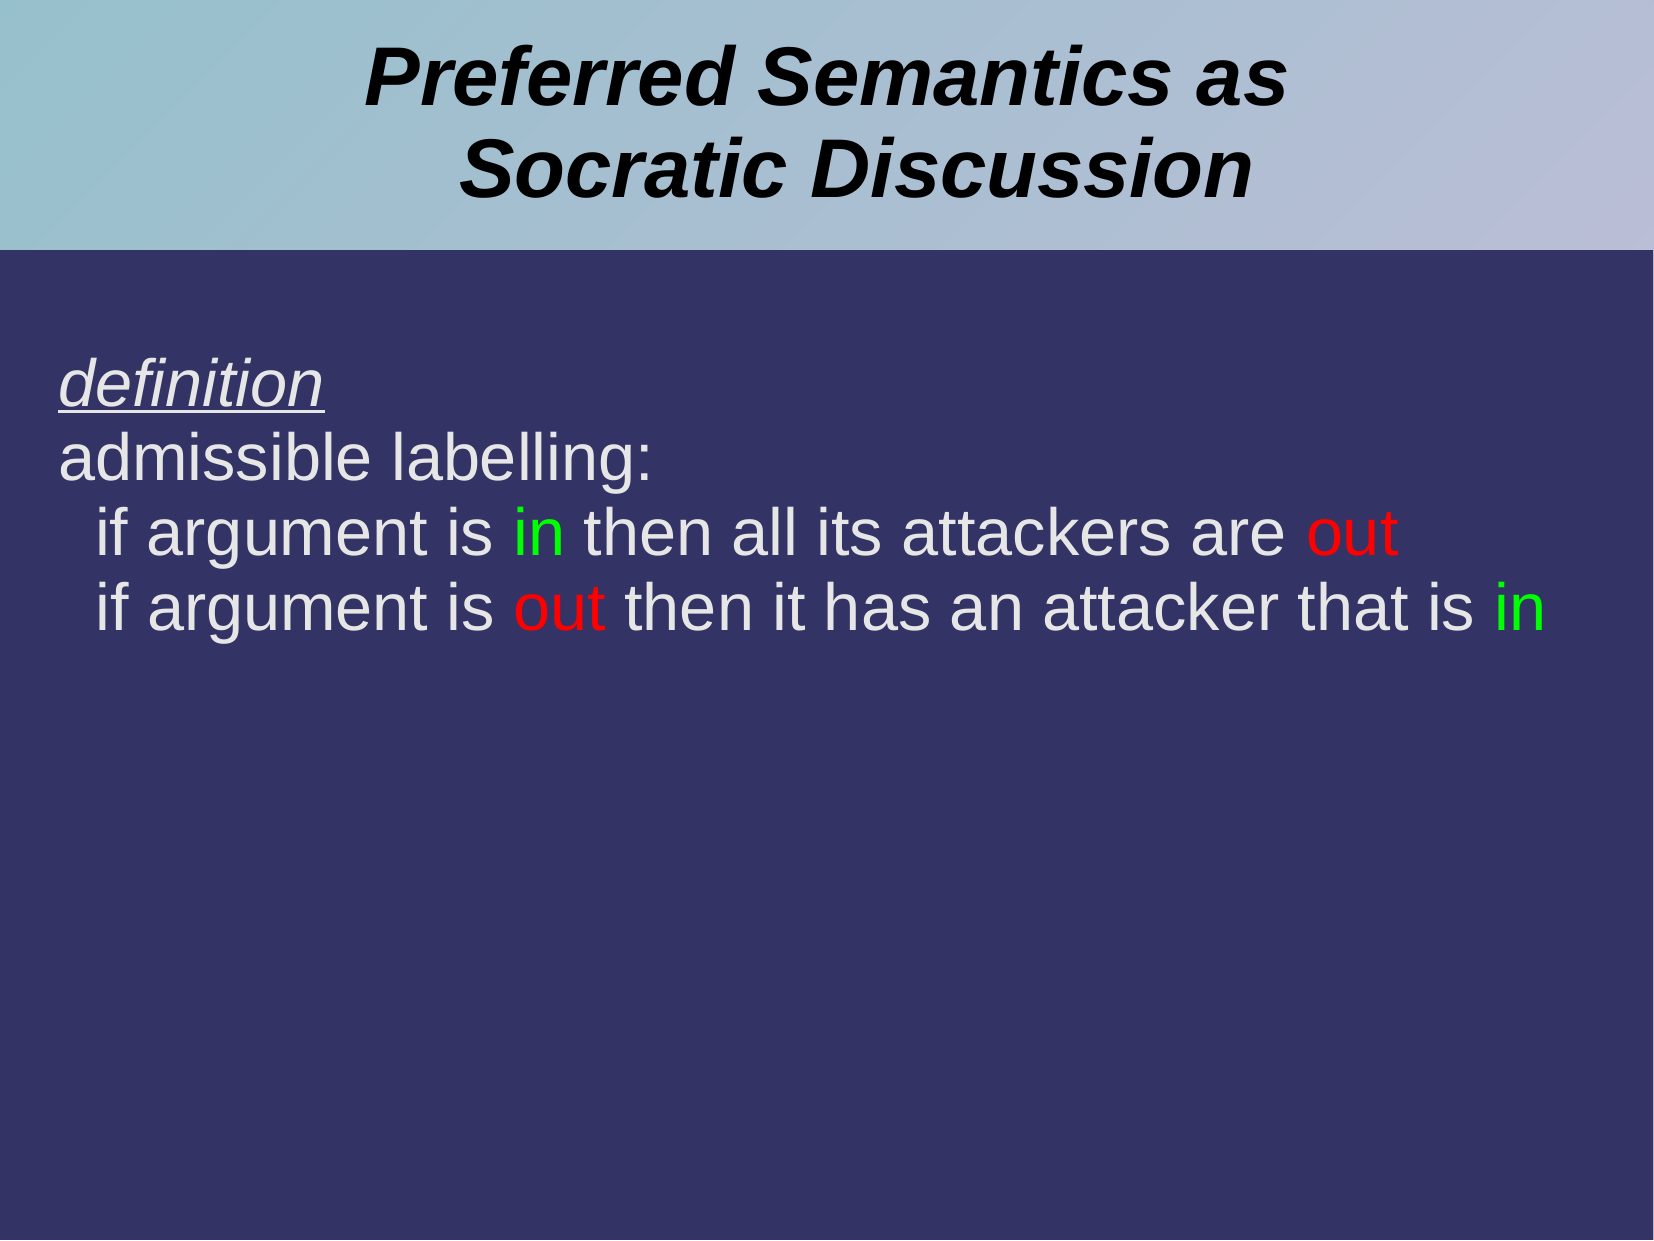

# Preferred Semantics as Socratic Discussion
definition
admissible labelling:
 if argument is in then all its attackers are out
 if argument is out then it has an attacker that is in